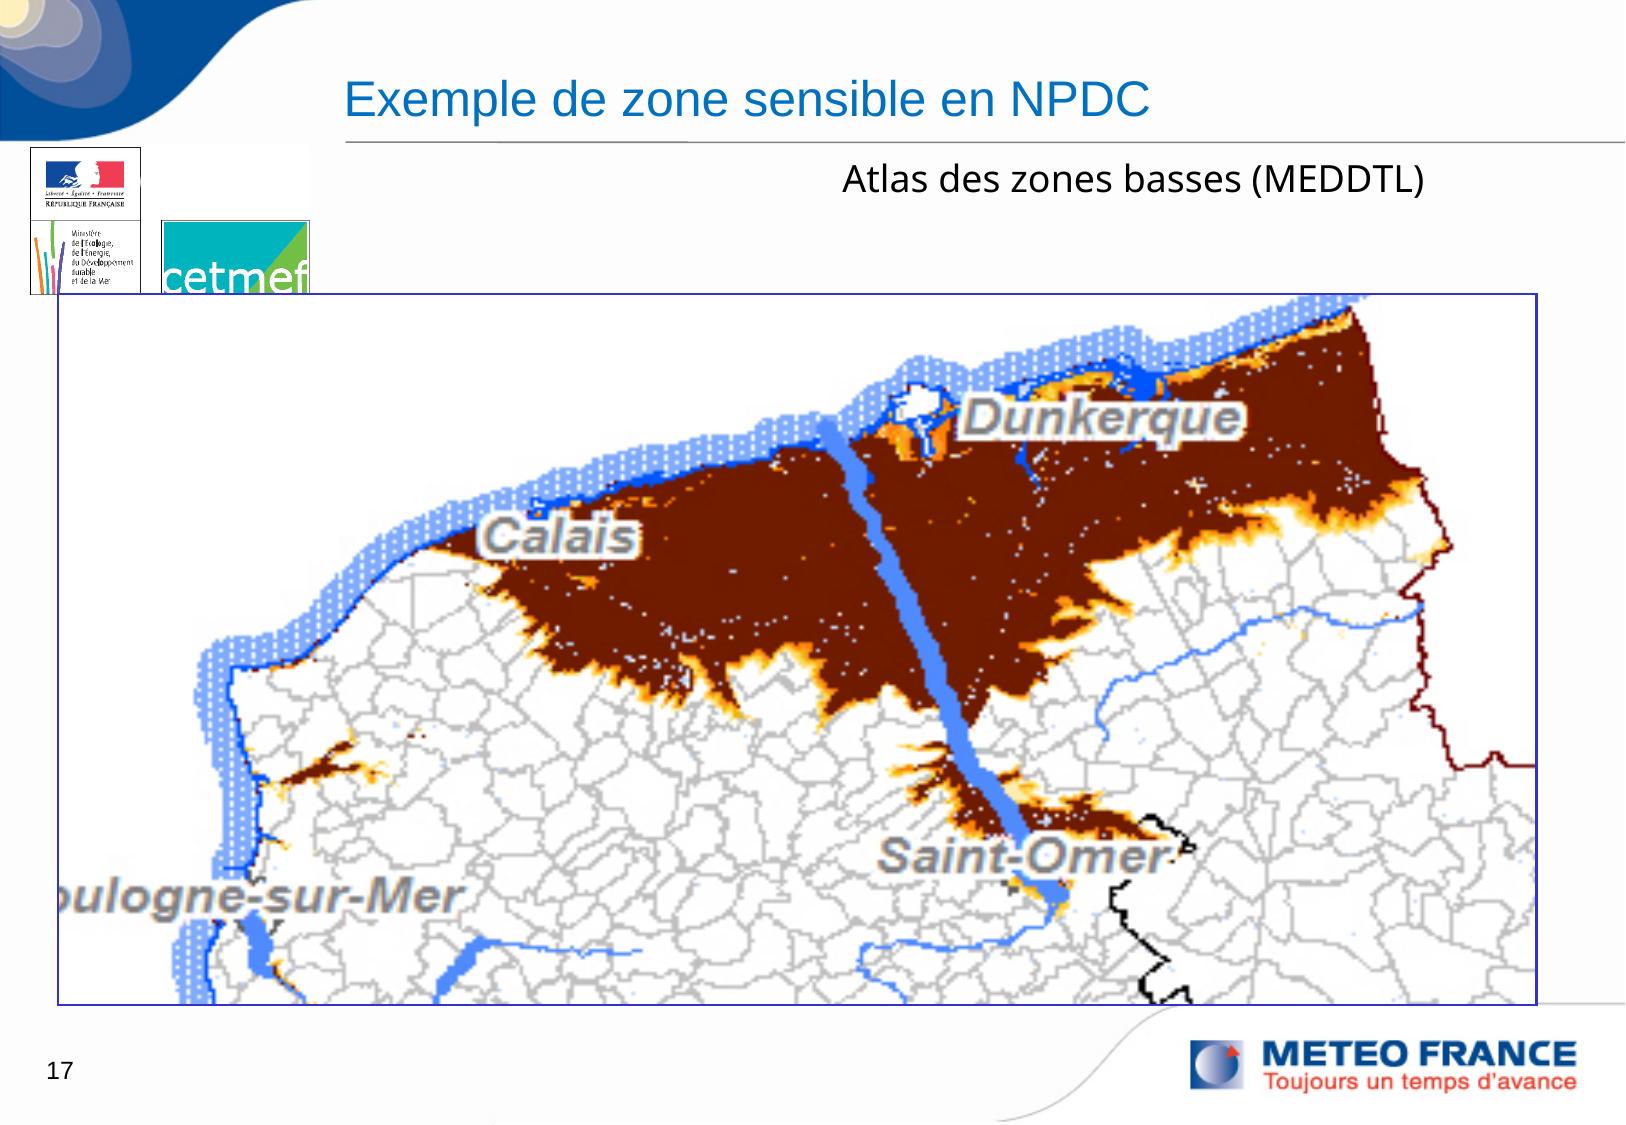

# Exemple de zone sensible en NPDC
Atlas des zones basses (MEDDTL)